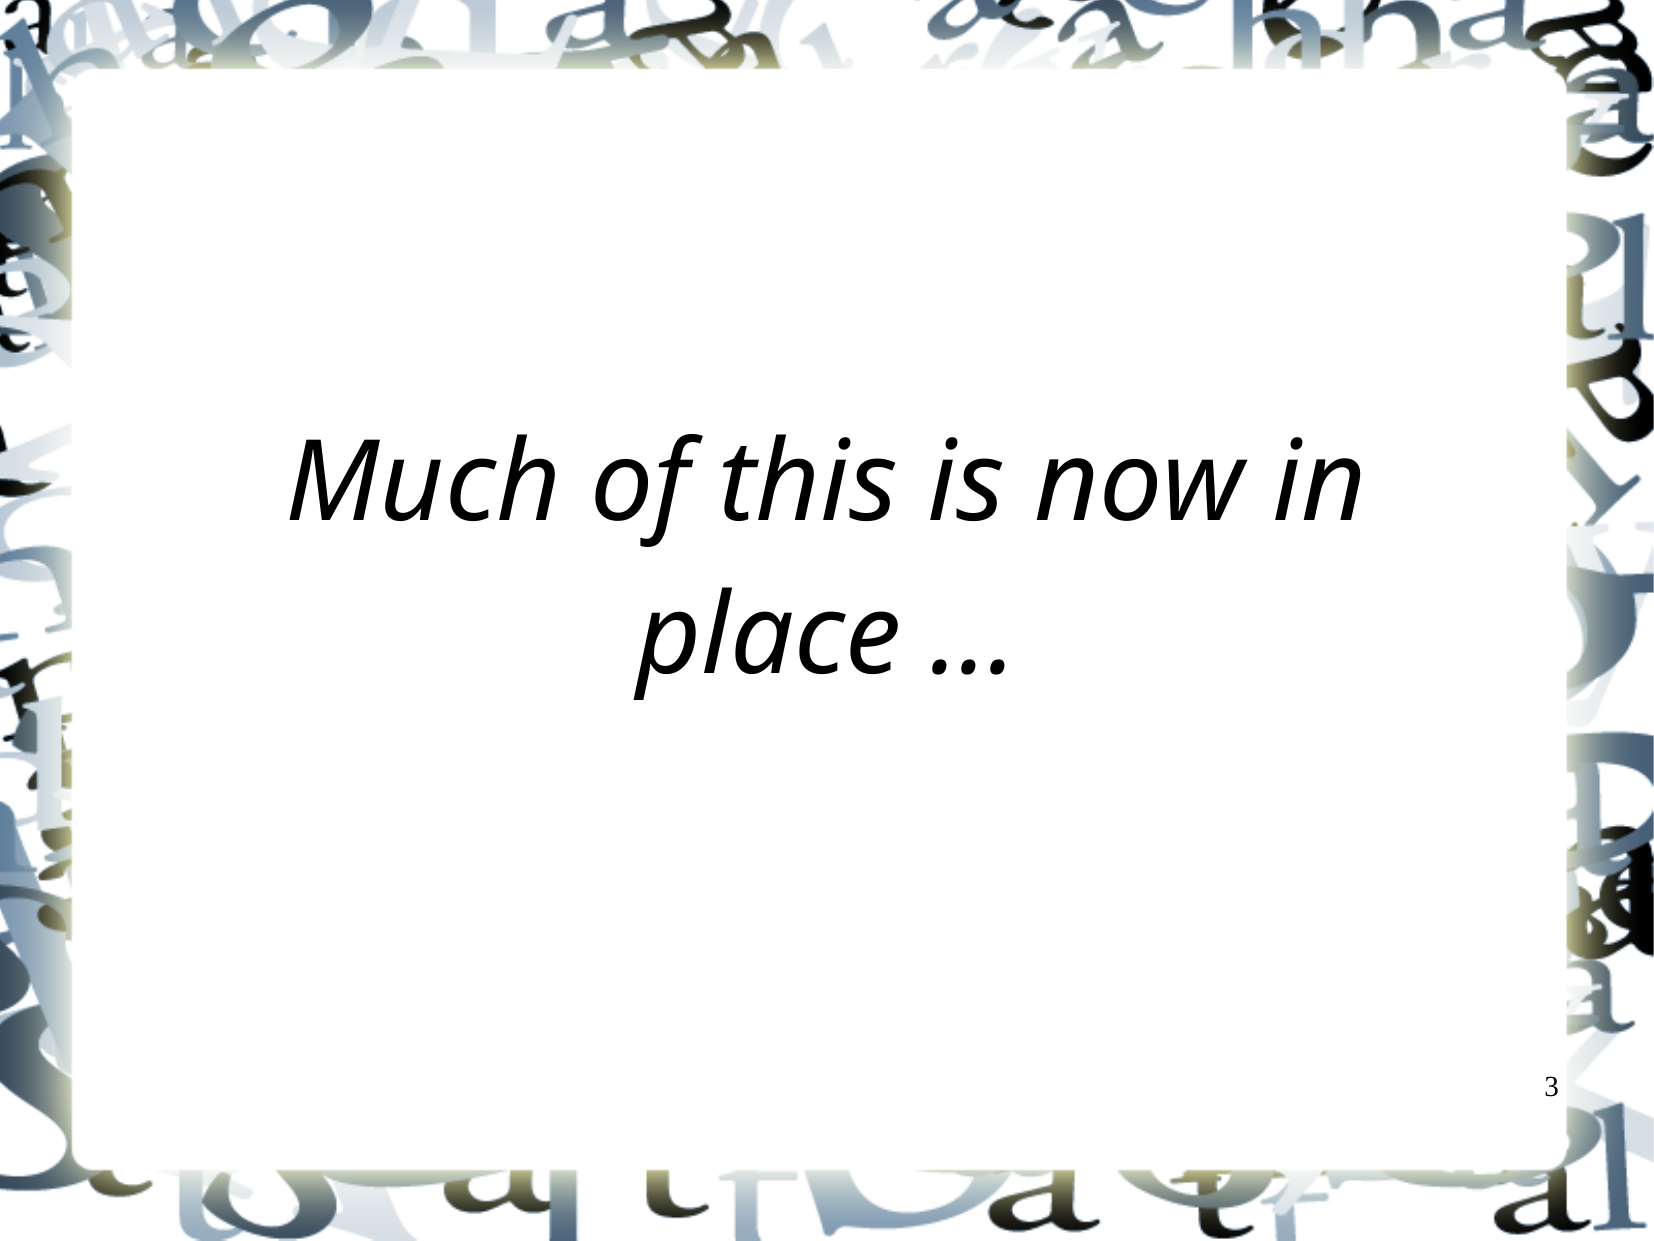

# Much of this is now in place ...
3